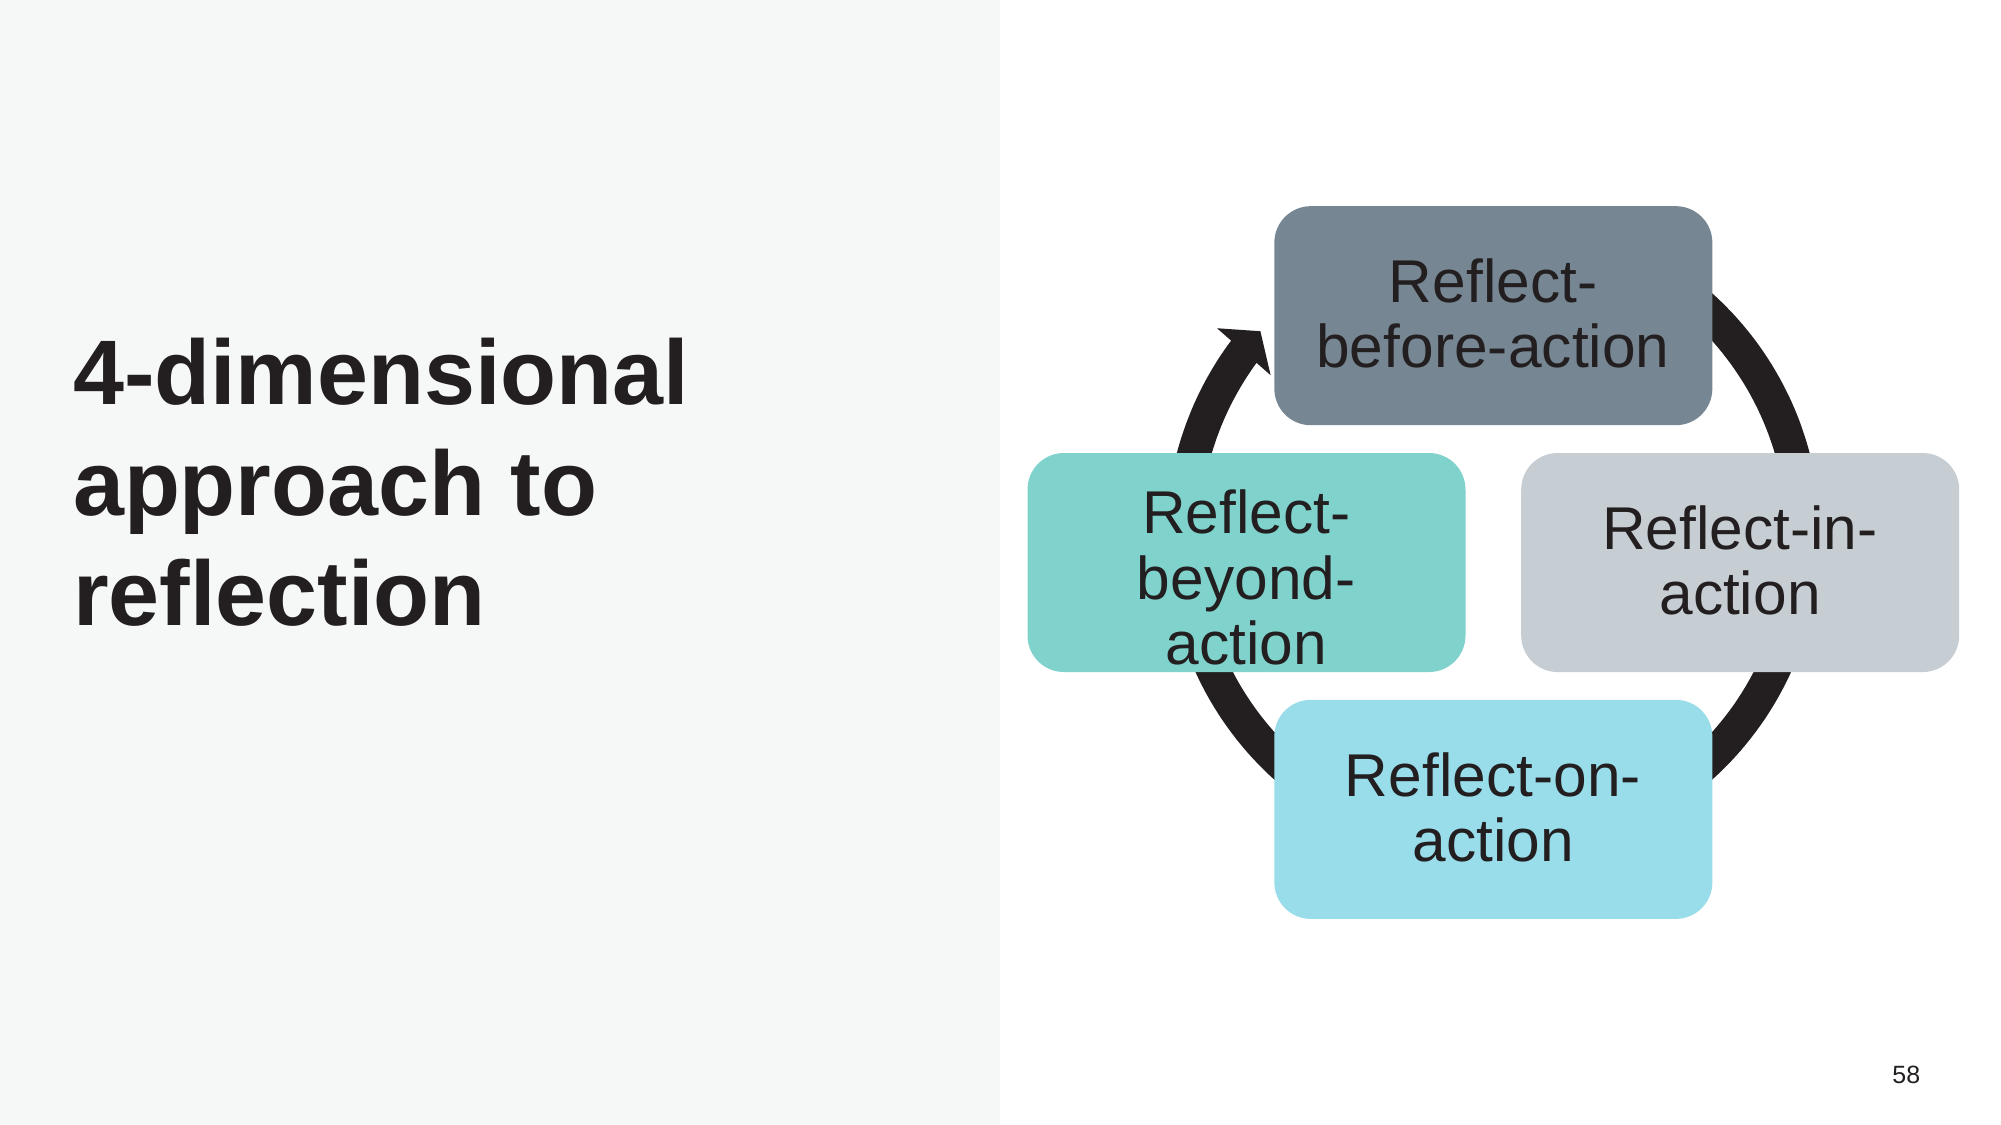

Reflect-before-action
Reflect-beyond-action
Reflect-in-action
Reflect-on-action
# 4-dimensional approach to reflection